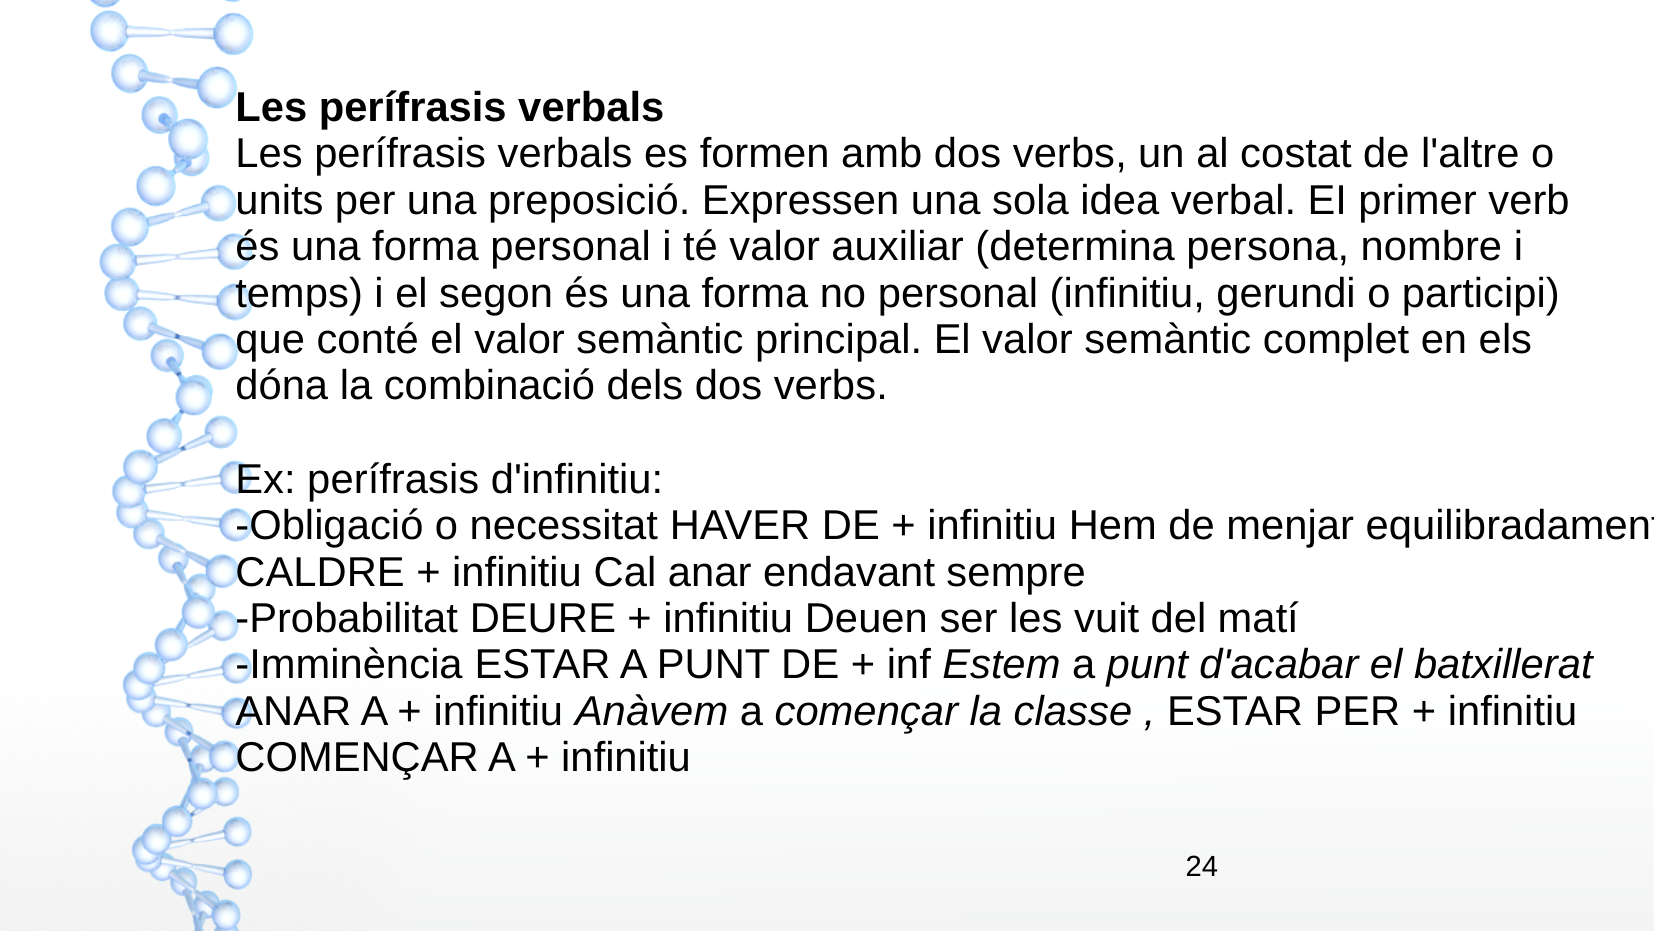

Les perífrasis verbals
Les perífrasis verbals es formen amb dos verbs, un al costat de l'altre o
units per una preposició. Expressen una sola idea verbal. EI primer verb
és una forma personal i té valor auxiliar (determina persona, nombre i
temps) i el segon és una forma no personal (infinitiu, gerundi o participi)
que conté el valor semàntic principal. El valor semàntic complet en els
dóna la combinació dels dos verbs.
Ex: perífrasis d'infinitiu:
-Obligació o necessitat HAVER DE + infinitiu Hem de menjar equilibradament
CALDRE + infinitiu Cal anar endavant sempre
-Probabilitat DEURE + infinitiu Deuen ser les vuit del matí
-Imminència ESTAR A PUNT DE + inf Estem a punt d'acabar el batxillerat
ANAR A + infinitiu Anàvem a començar la classe , ESTAR PER + infinitiu
COMENÇAR A + infinitiu